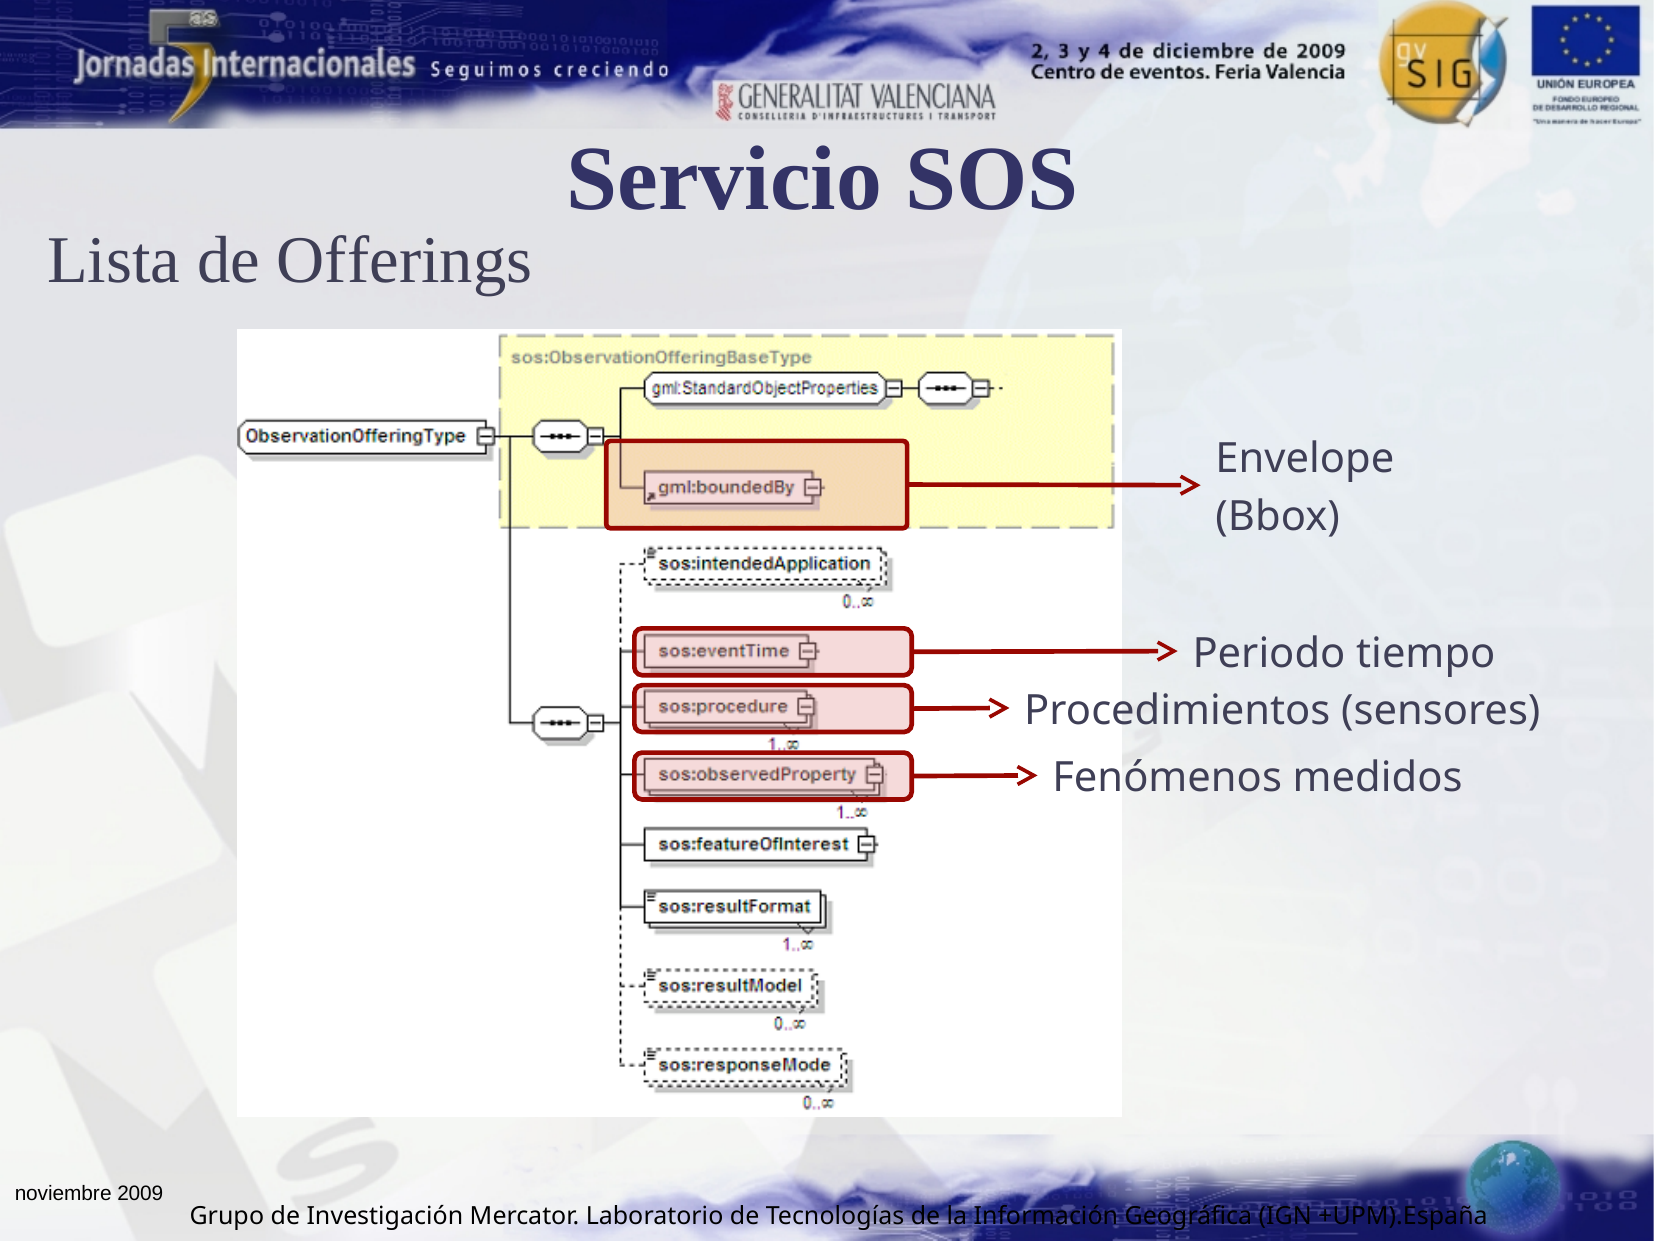

Servicio SOS
# Lista de Offerings
Envelope
(Bbox)
Periodo tiempo
Procedimientos (sensores)
Fenómenos medidos
Grupo de Investigación Mercator. Laboratorio de Tecnologías de la Información Geográfica (IGN +UPM).España
noviembre 2009